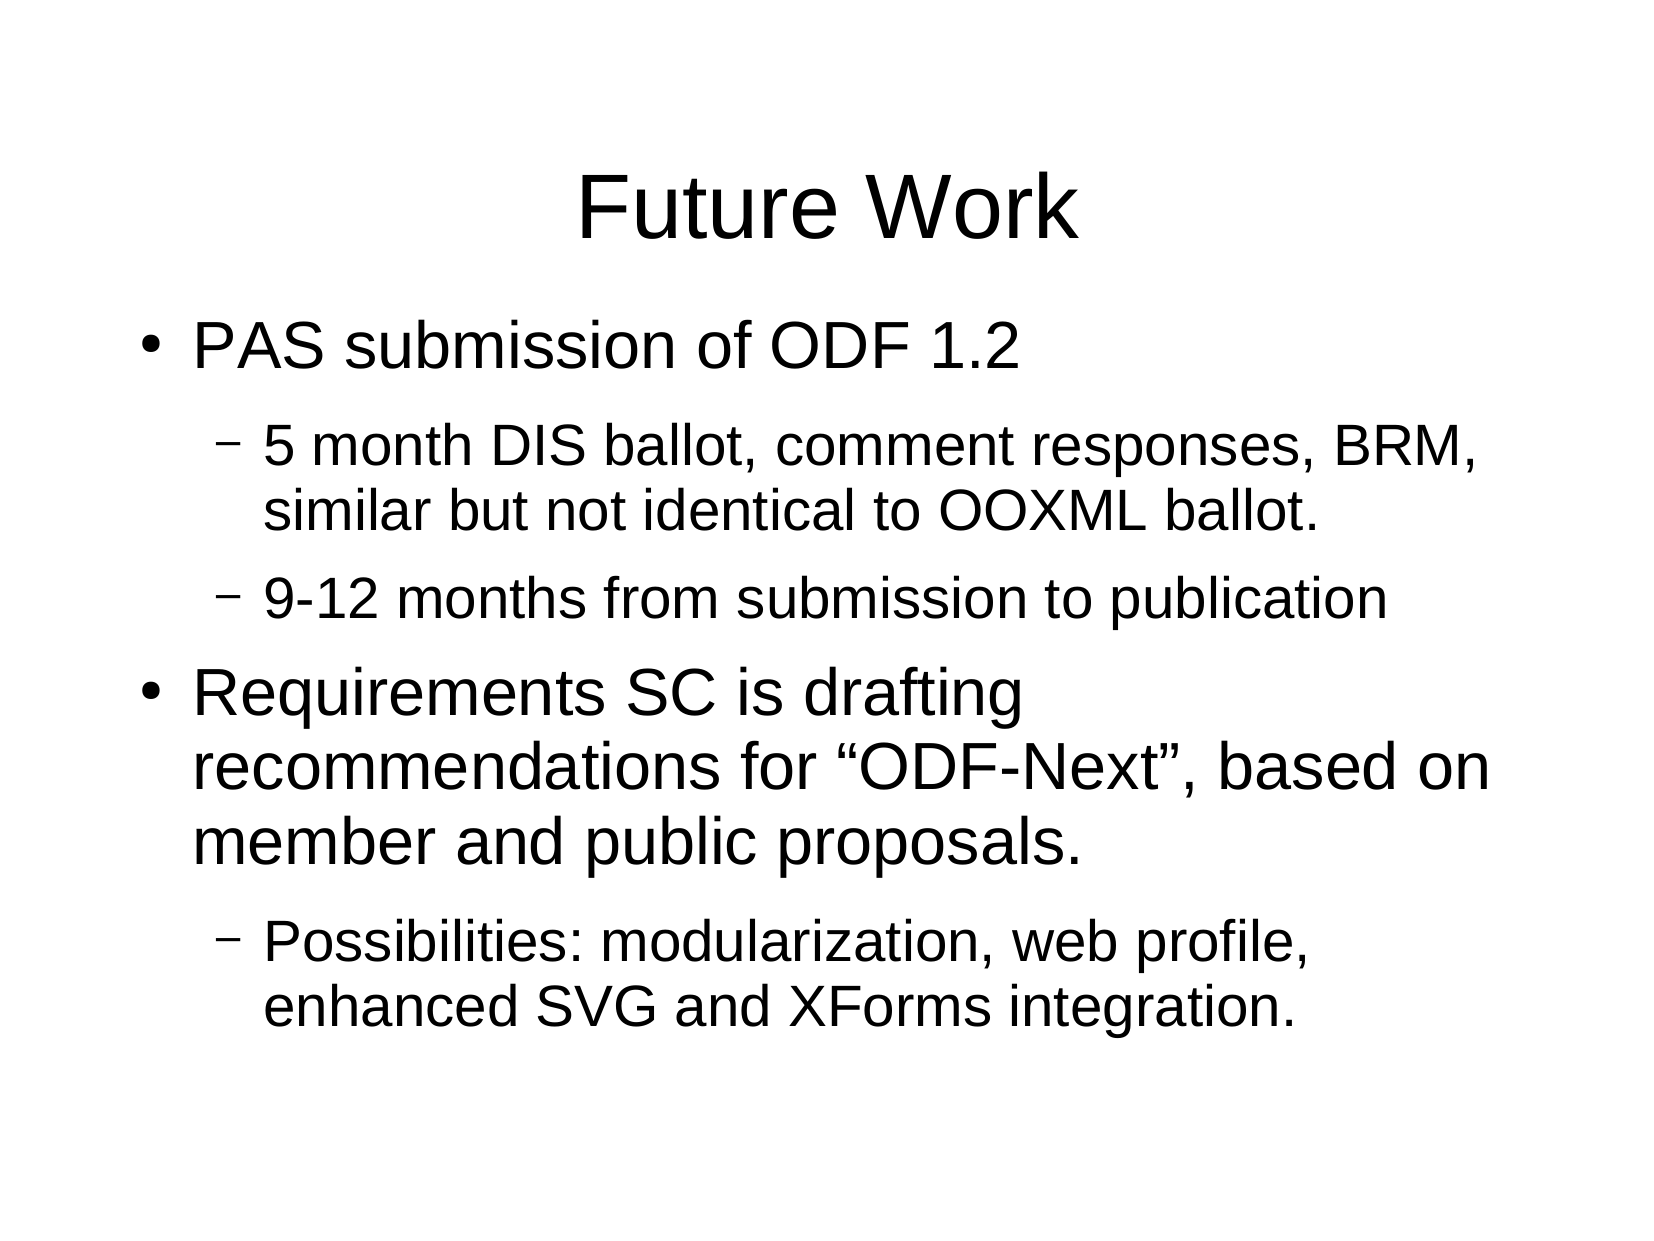

# Future Work
PAS submission of ODF 1.2
5 month DIS ballot, comment responses, BRM, similar but not identical to OOXML ballot.
9-12 months from submission to publication
Requirements SC is drafting recommendations for “ODF-Next”, based on member and public proposals.
Possibilities: modularization, web profile, enhanced SVG and XForms integration.